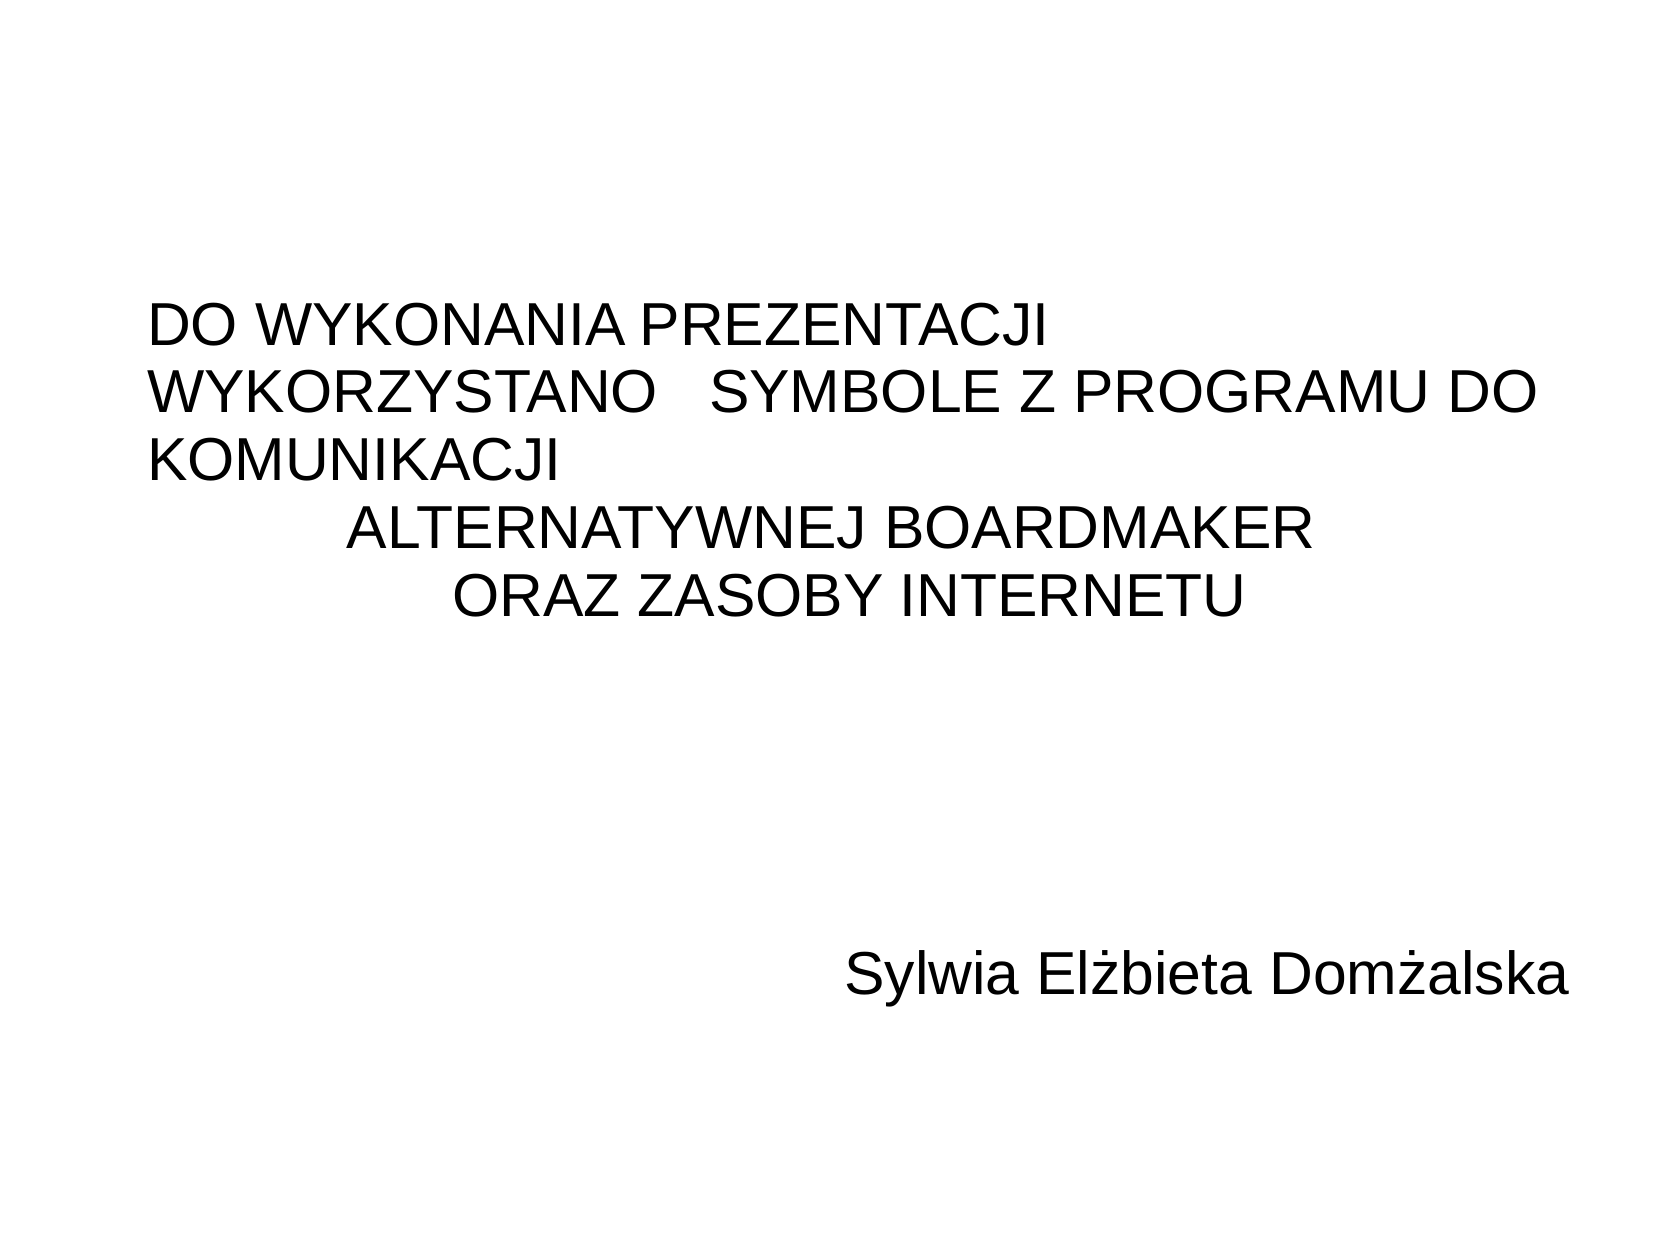

#
DO WYKONANIA PREZENTACJI WYKORZYSTANO SYMBOLE Z PROGRAMU DO KOMUNIKACJI
 ALTERNATYWNEJ BOARDMAKER
 ORAZ ZASOBY INTERNETU
 Sylwia Elżbieta Domżalska